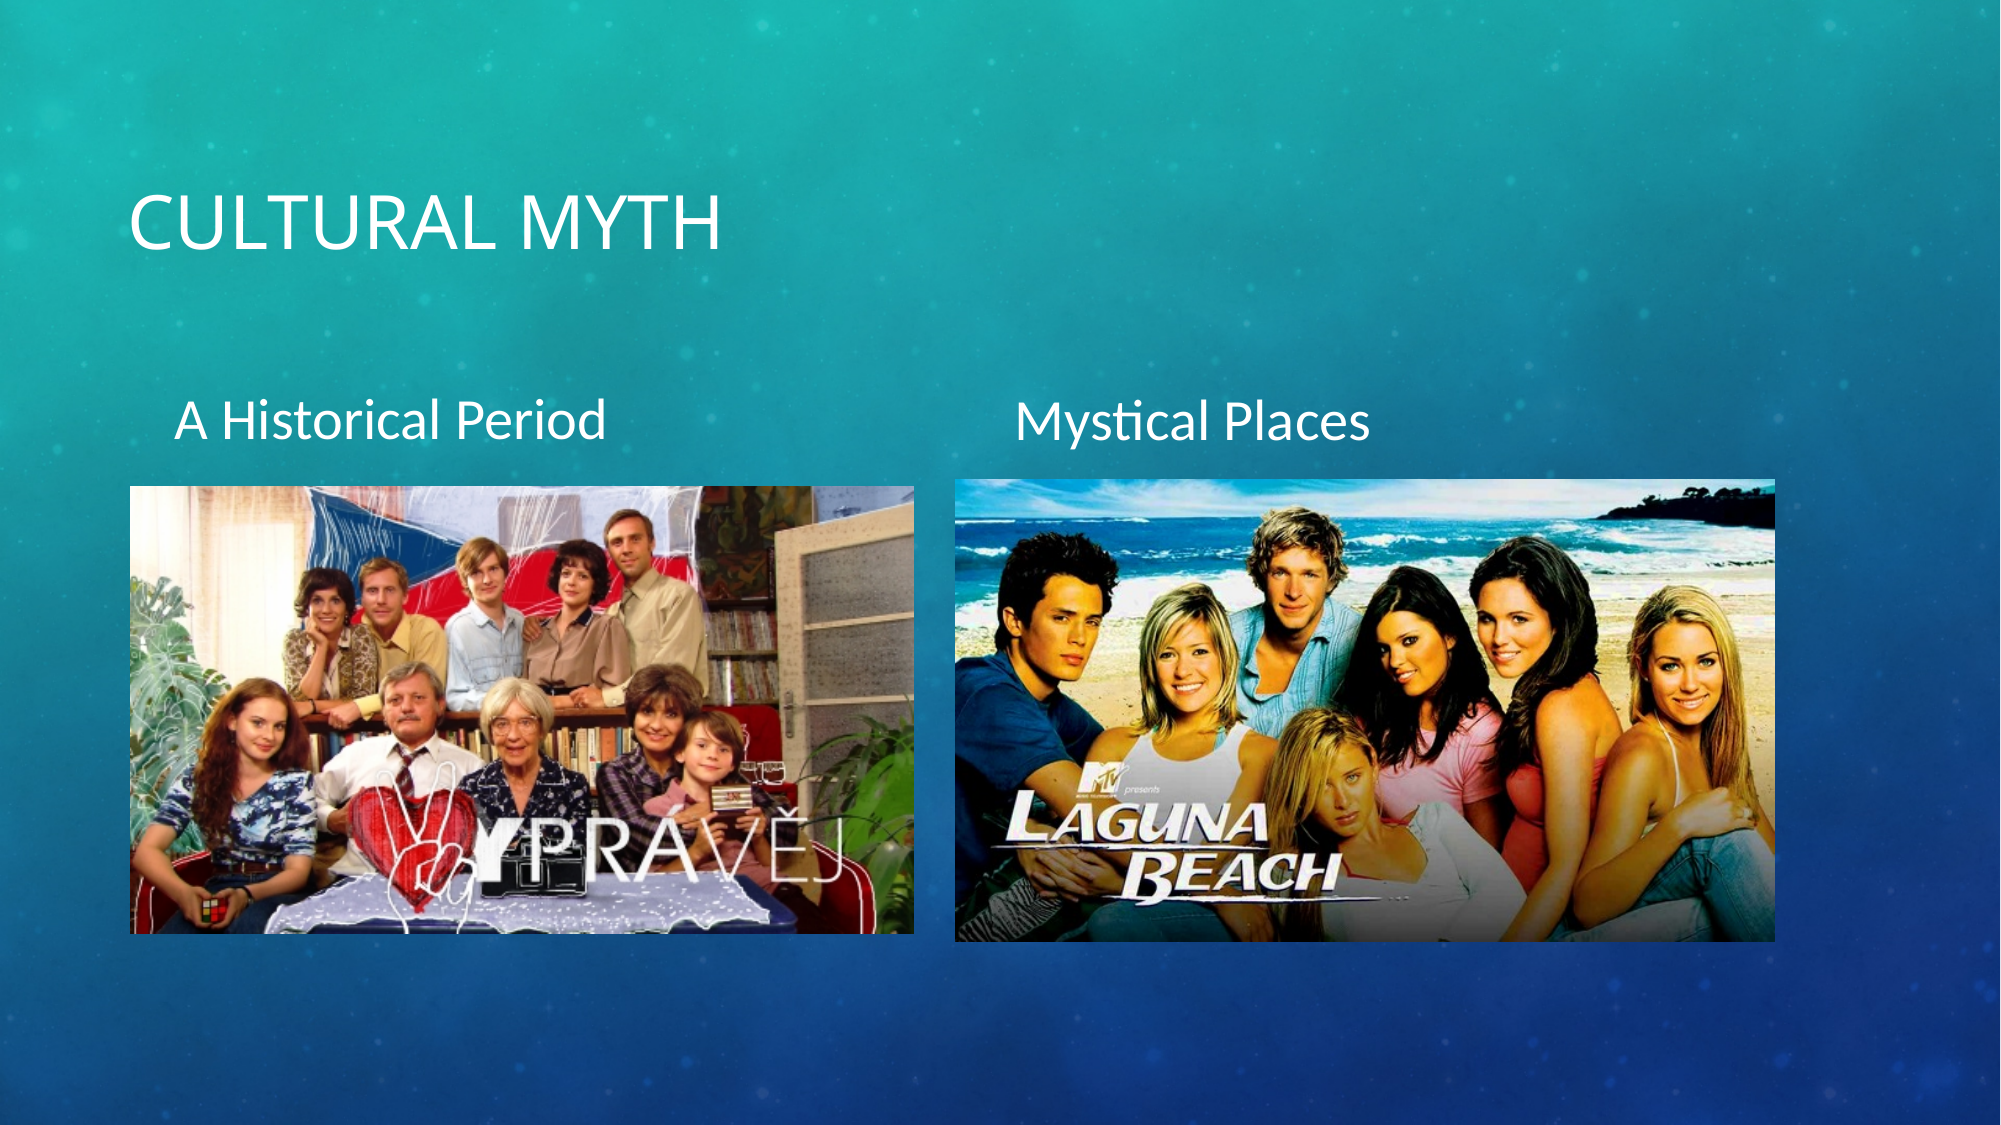

# Cultural myth
A Historical Period
Mystical Places